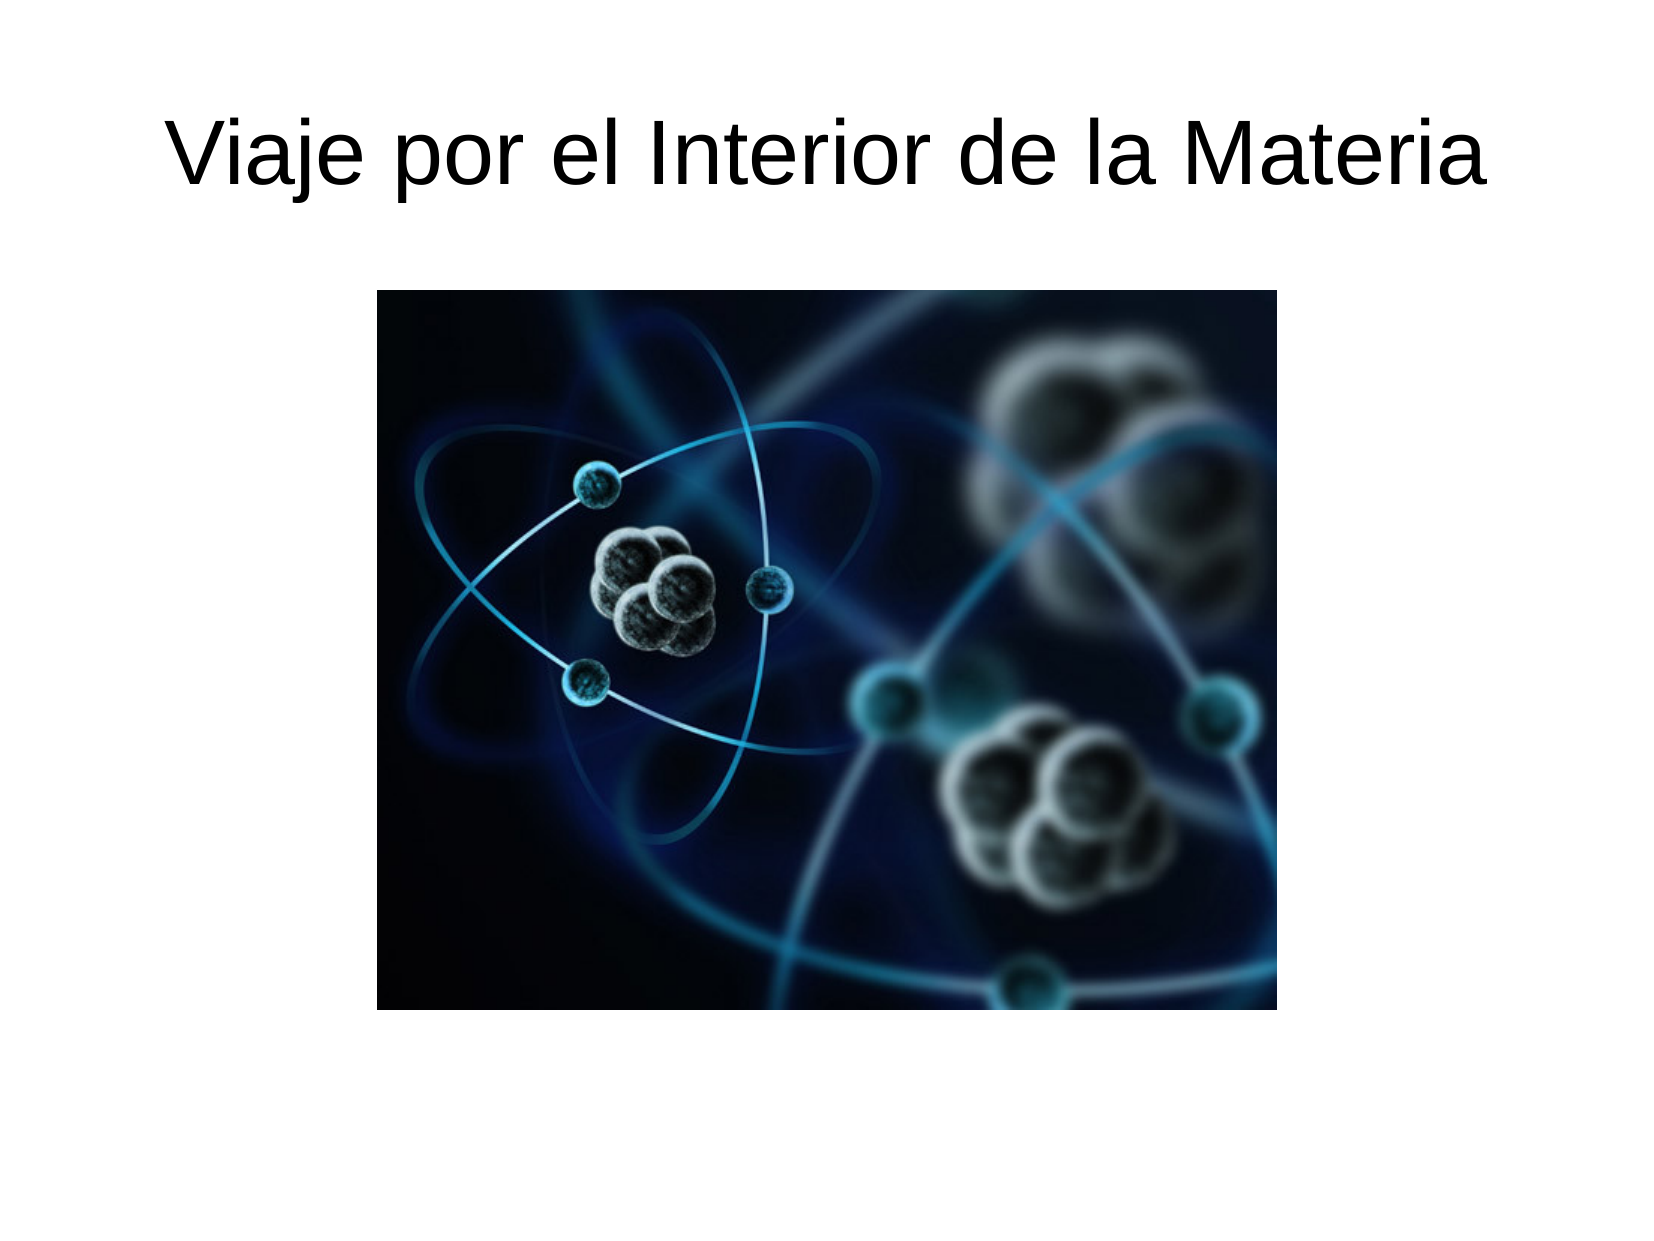

# Viaje por el Interior de la Materia